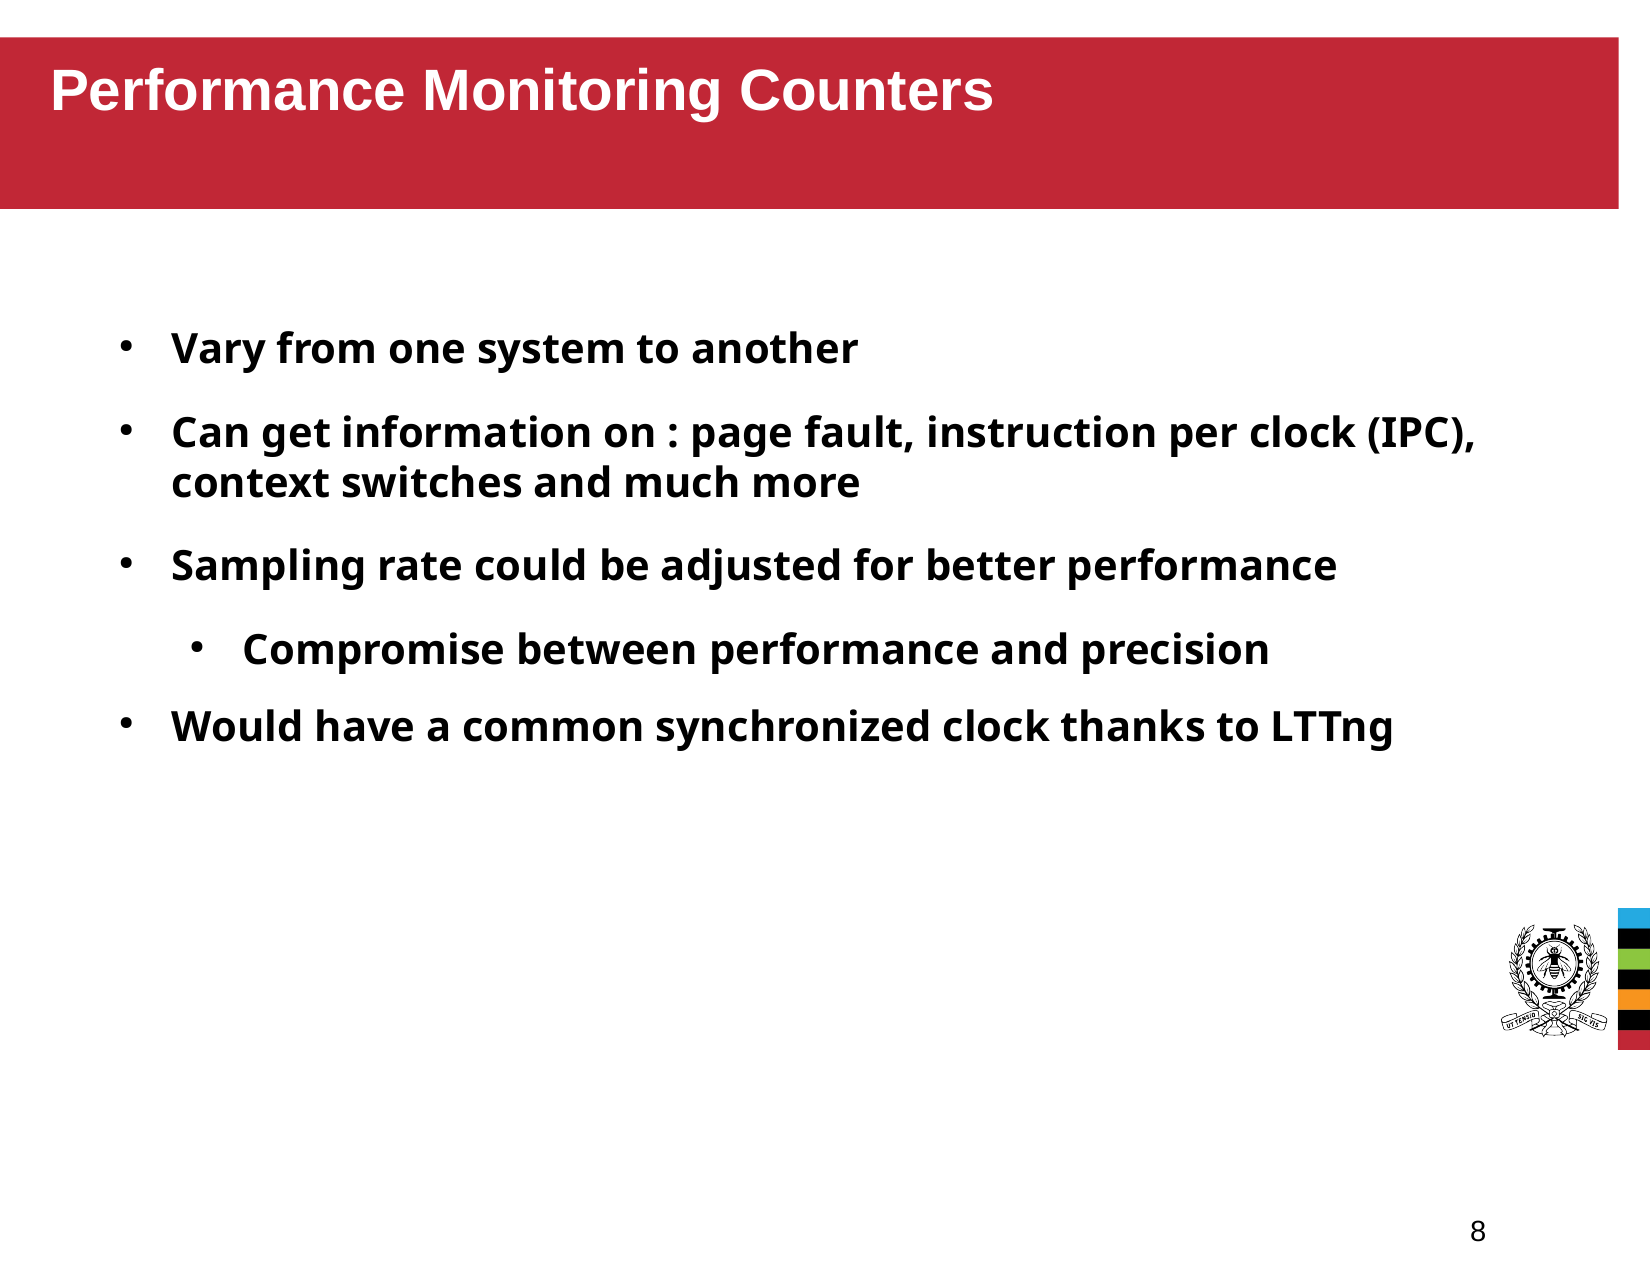

Performance Monitoring Counters
# Vary from one system to another
Can get information on : page fault, instruction per clock (IPC), context switches and much more
Sampling rate could be adjusted for better performance
Compromise between performance and precision
Would have a common synchronized clock thanks to LTTng